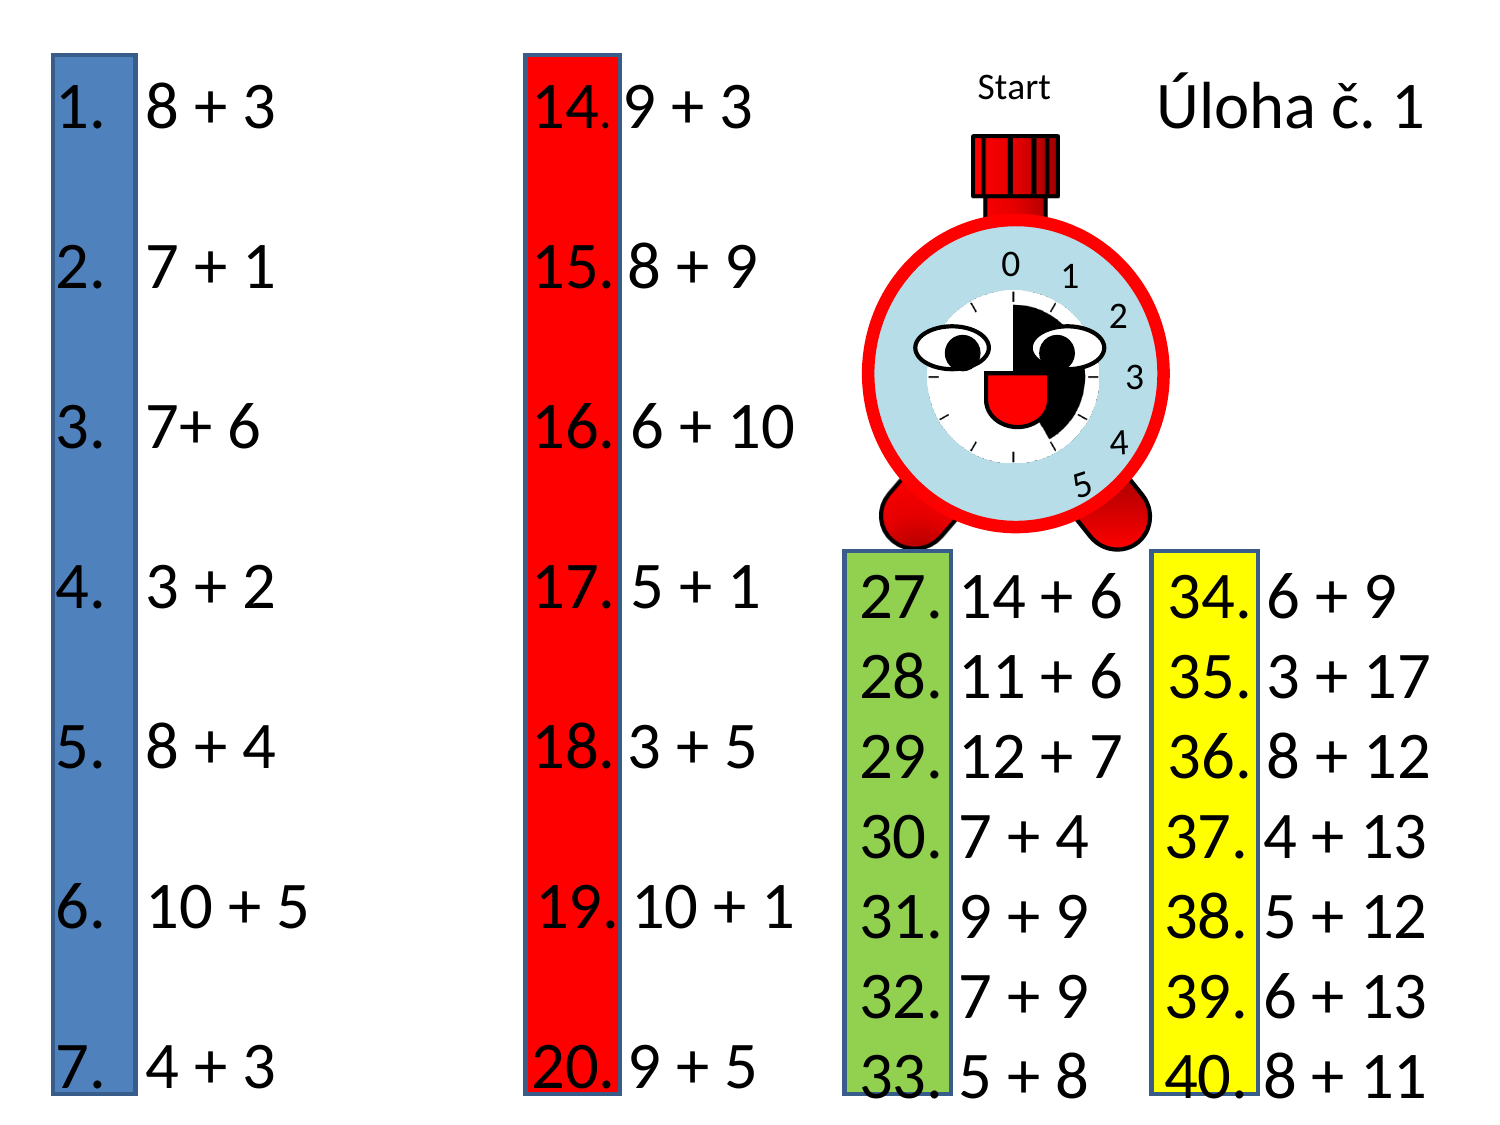

8 + 3 14. 9 + 3
 7 + 1 15. 8 + 9
 7+ 6 16. 6 + 10
 3 + 2 17. 5 + 1
 8 + 4 18. 3 + 5
 10 + 5 19. 10 + 1
 4 + 3 20. 9 + 5
 4 + 6 21. 5 + 15
 5 + 4 22. 6 + 9
 9 + 1 23. 2 + 7
 3 + 10 24. 15 + 1
 6 + 2 25. 10 + 2
 4 + 1 26. 14 + 2
3 + 7 31. 10 + 8
5 + 2 32. 12 + 3
Start
Úloha č. 1
0
1
2
3
4
5
27. 14 + 6 34. 6 + 9
28. 11 + 6 35. 3 + 17
29. 12 + 7 36. 8 + 12
30. 7 + 4 37. 4 + 13
31. 9 + 9 38. 5 + 12
32. 7 + 9 39. 6 + 13
33. 5 + 8 40. 8 + 11